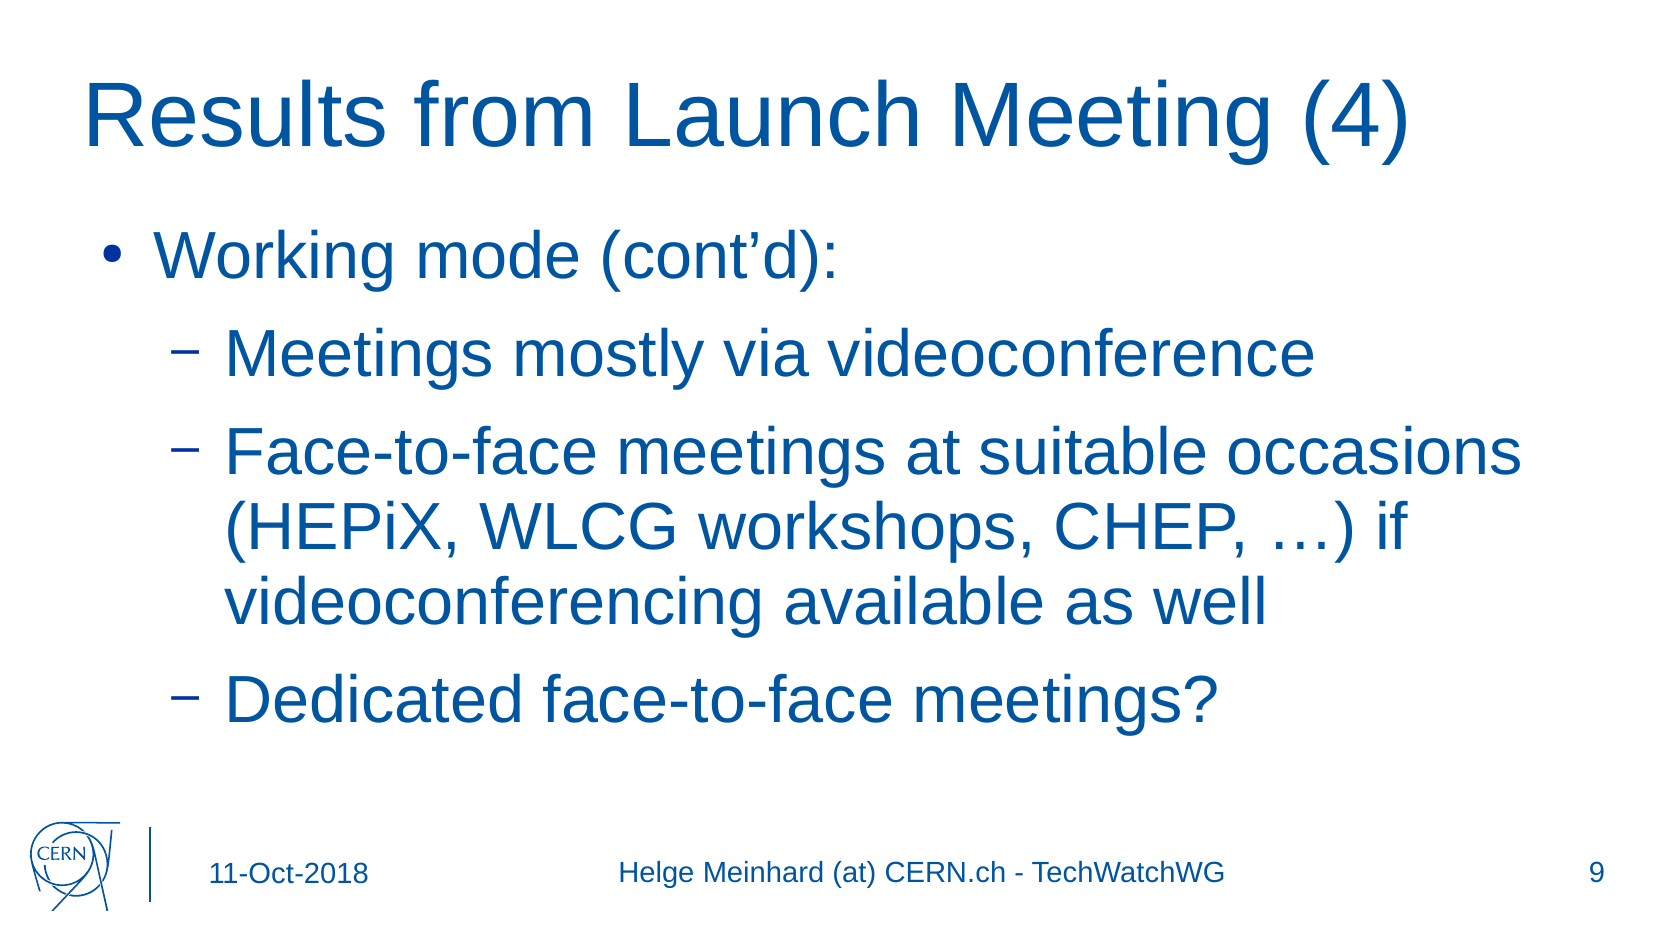

# Results from Launch Meeting (4)
Working mode (cont’d):
Meetings mostly via videoconference
Face-to-face meetings at suitable occasions (HEPiX, WLCG workshops, CHEP, …) if videoconferencing available as well
Dedicated face-to-face meetings?
Helge Meinhard (at) CERN.ch - TechWatchWG
9
11-Oct-2018